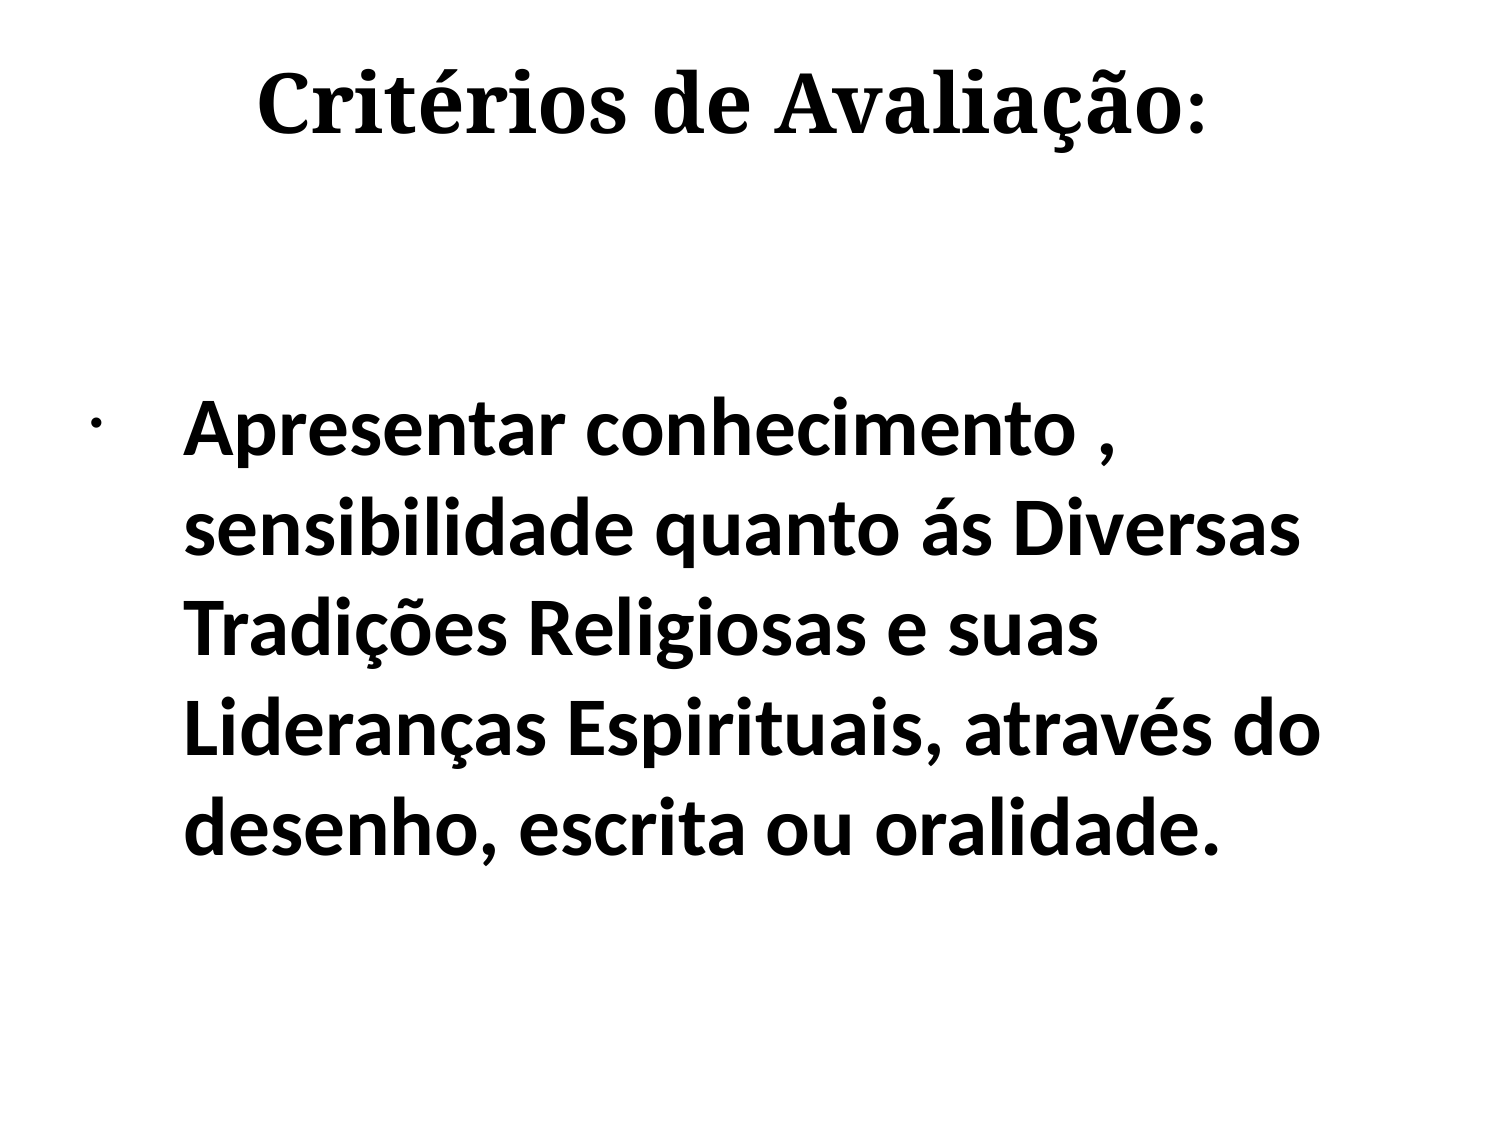

# Critérios de Avaliação:
Apresentar conhecimento , sensibilidade quanto ás Diversas Tradições Religiosas e suas Lideranças Espirituais, através do desenho, escrita ou oralidade.